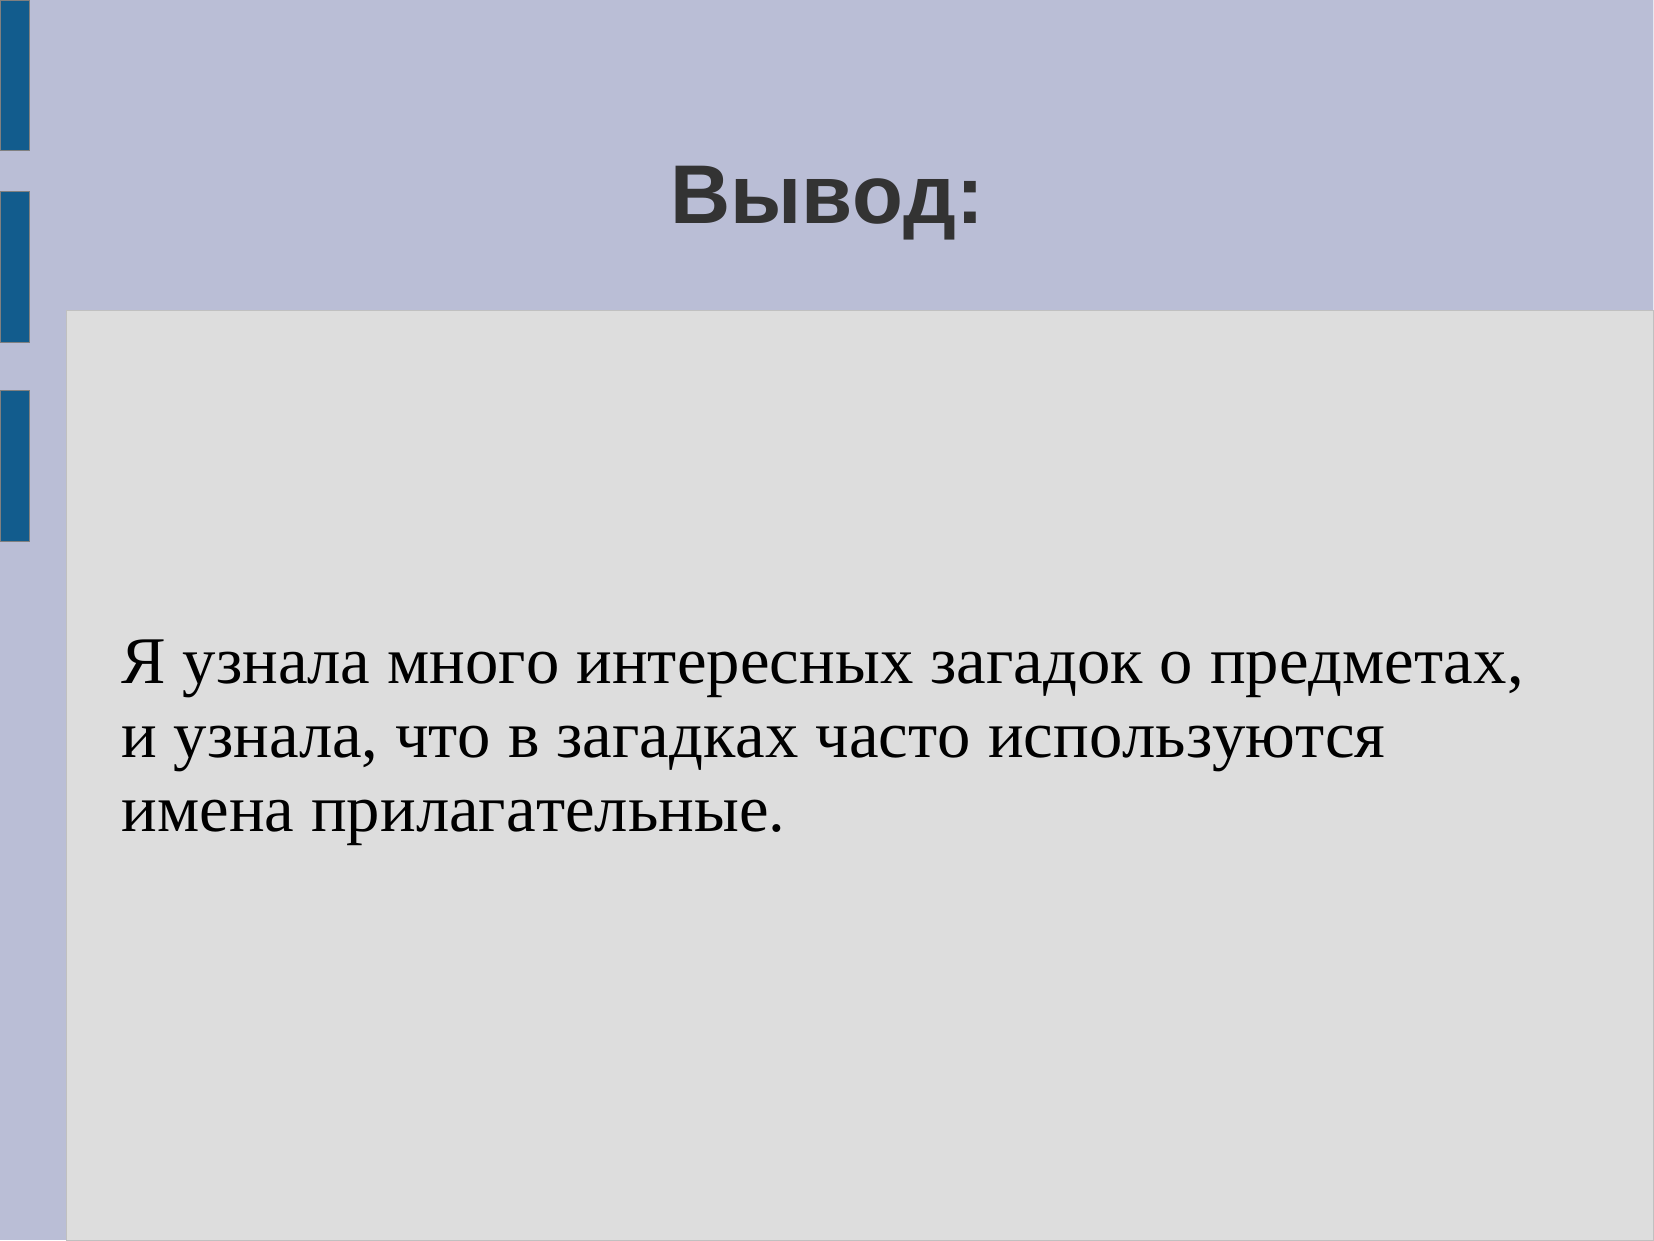

# Вывод:
Я узнала много интересных загадок о предметах, и узнала, что в загадках часто используются имена прилагательные.